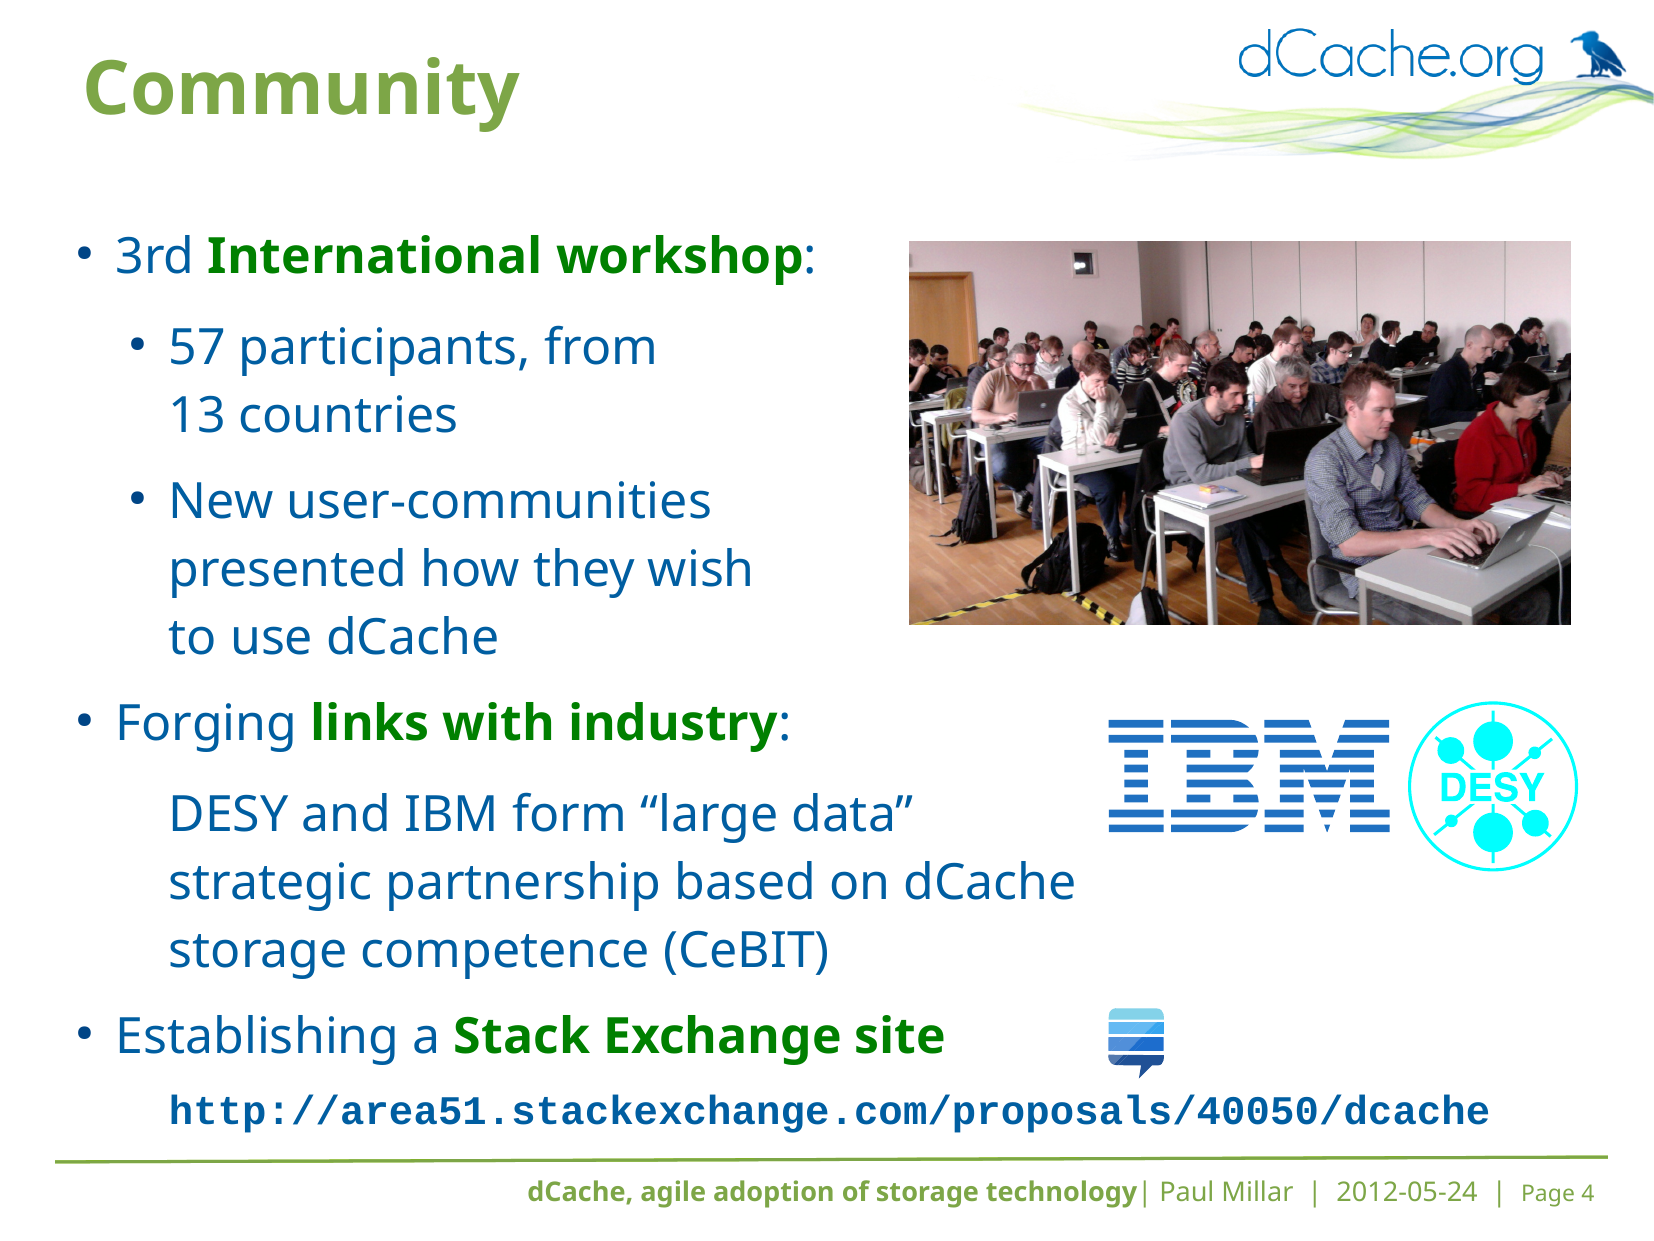

# Community
3rd International workshop:
57 participants, from
13 countries
New user-communities
presented how they wish
to use dCache
Forging links with industry:
DESY and IBM form “large data”
strategic partnership based on dCache
storage competence (CeBIT)
Establishing a Stack Exchange site
http://area51.stackexchange.com/proposals/40050/dcache
4